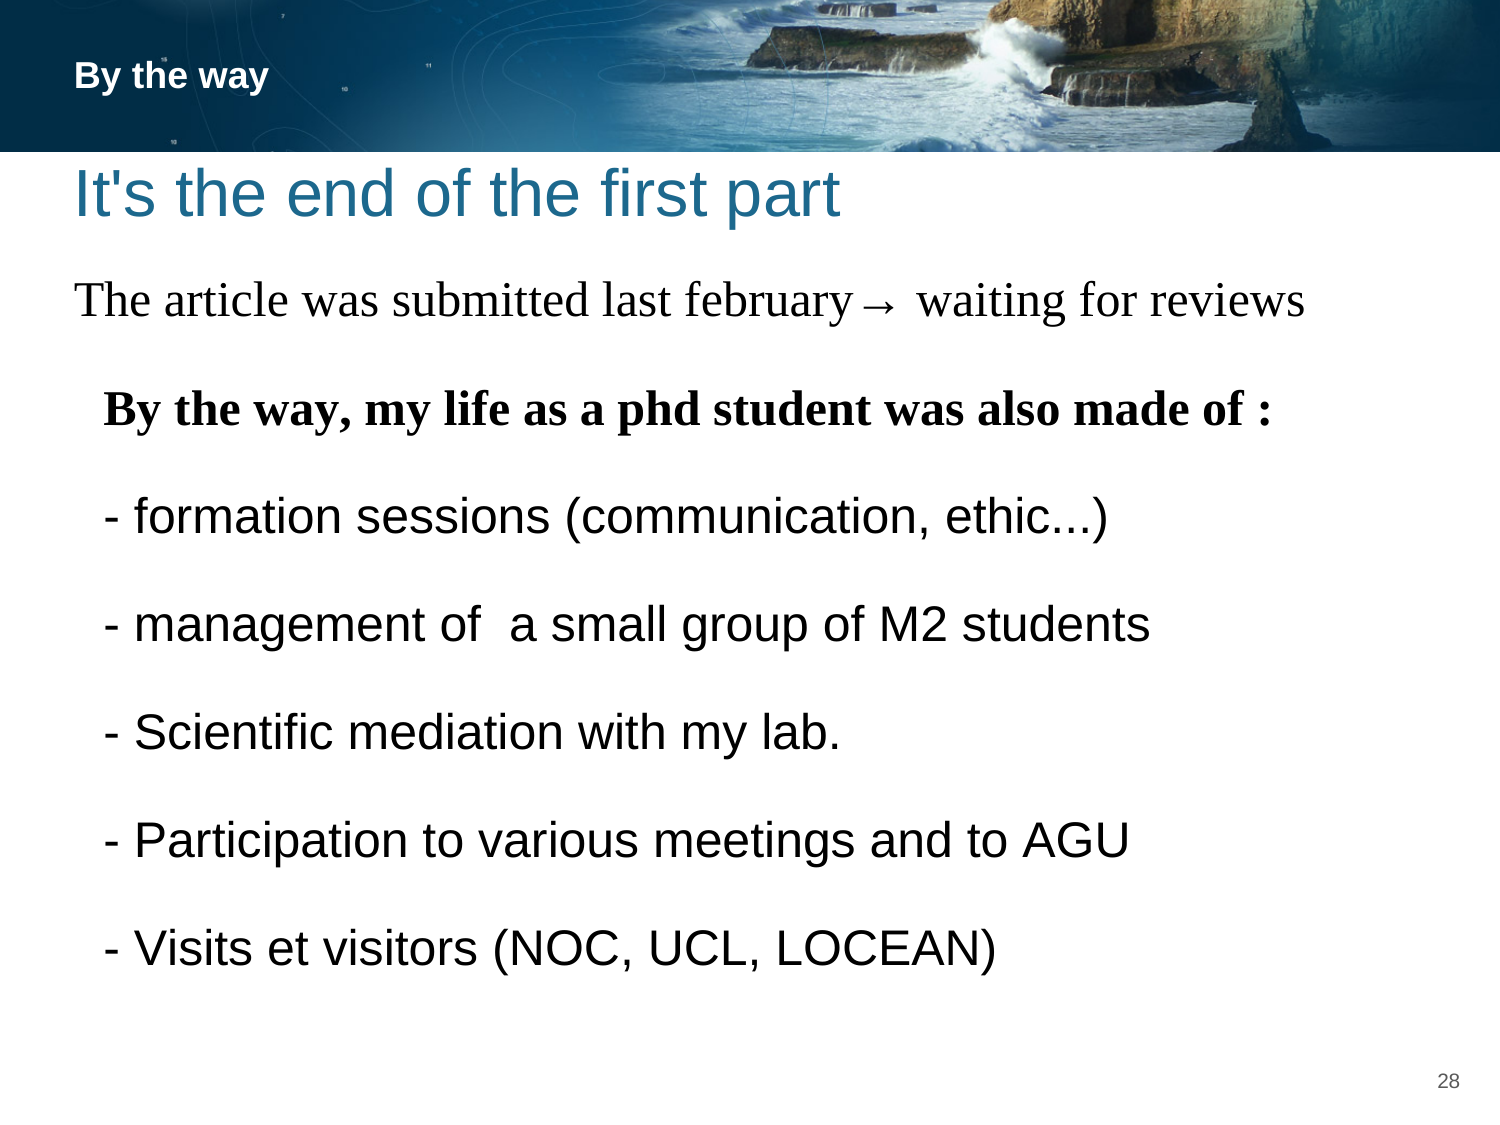

By the way
# It's the end of the first part
The article was submitted last february→ waiting for reviews
By the way, my life as a phd student was also made of :
- formation sessions (communication, ethic...)
- management of a small group of M2 students
- Scientific mediation with my lab.
- Participation to various meetings and to AGU
- Visits et visitors (NOC, UCL, LOCEAN)